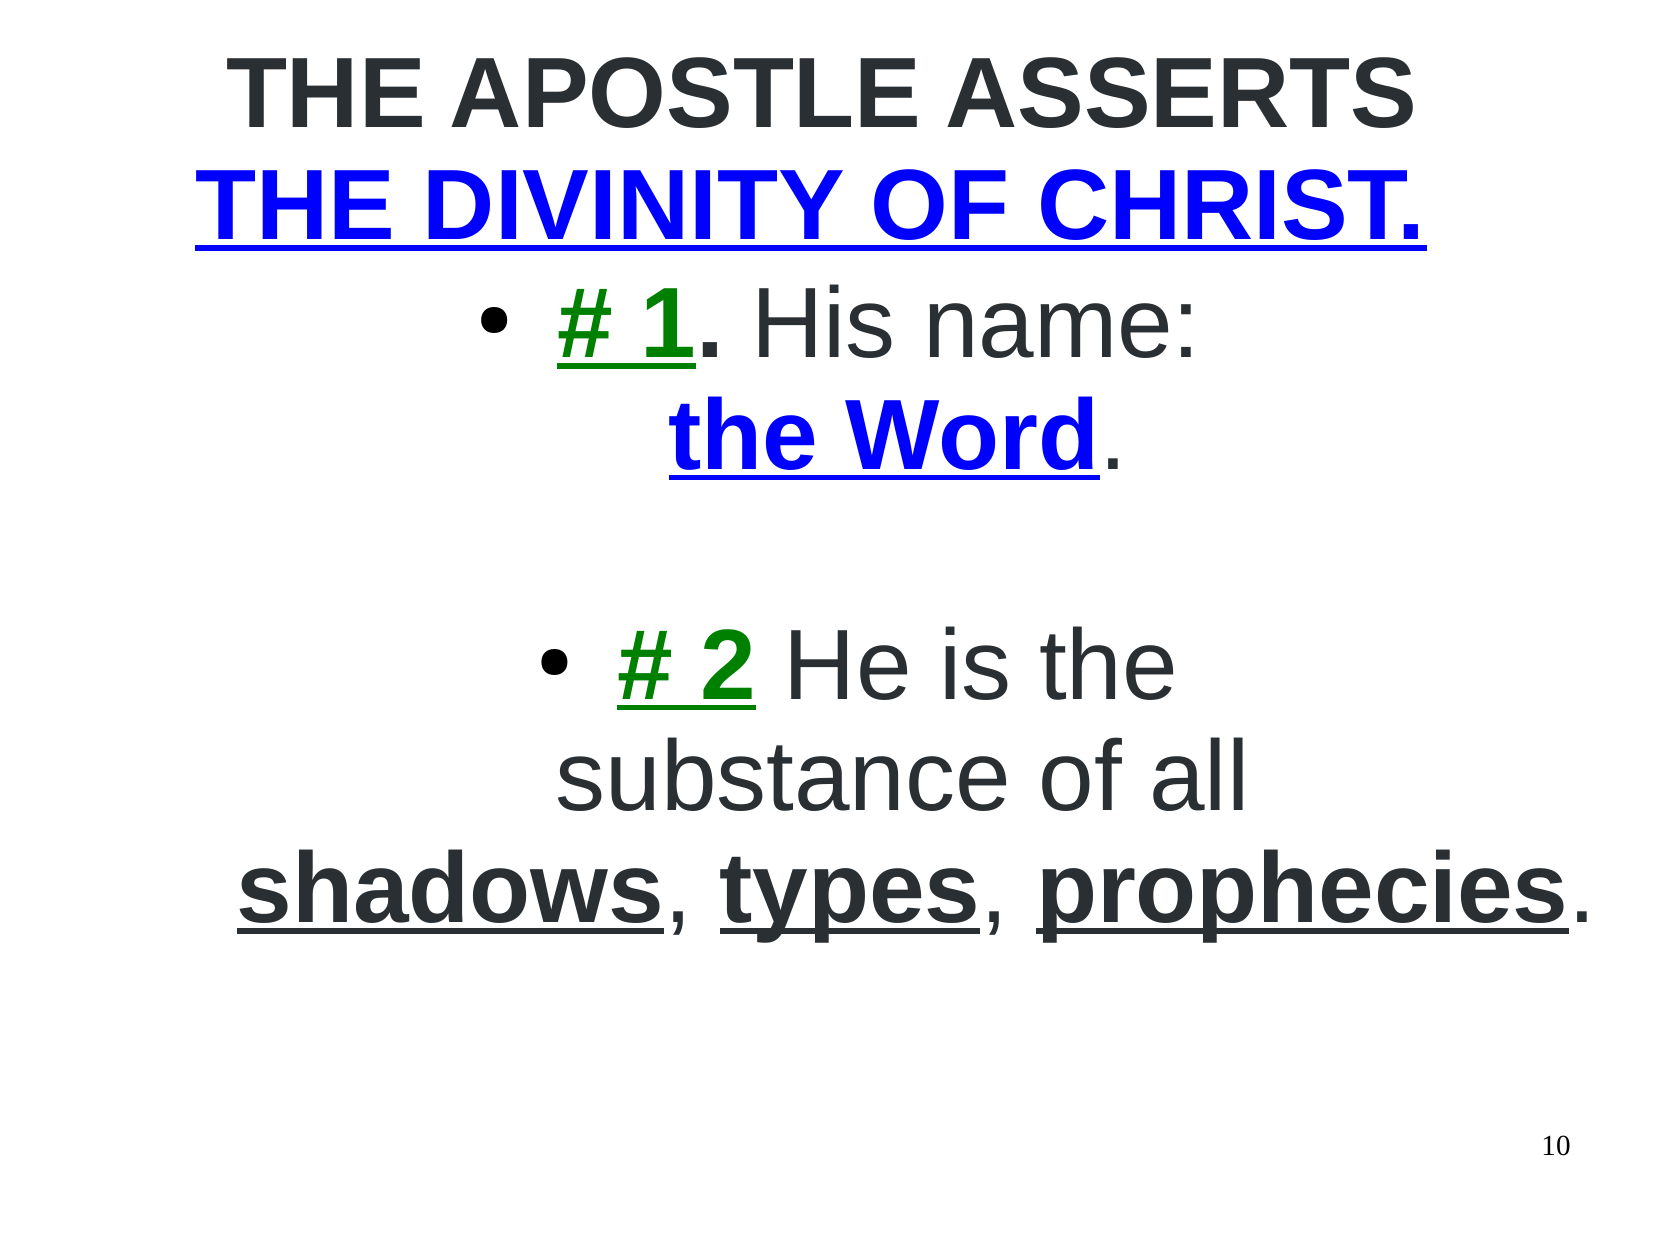

# THE APOSTLE ASSERTS THE DIVINITY OF CHRIST.
 # 1. His name:
the Word.
 # 2 He is the
substance of all
shadows, types, prophecies.
10